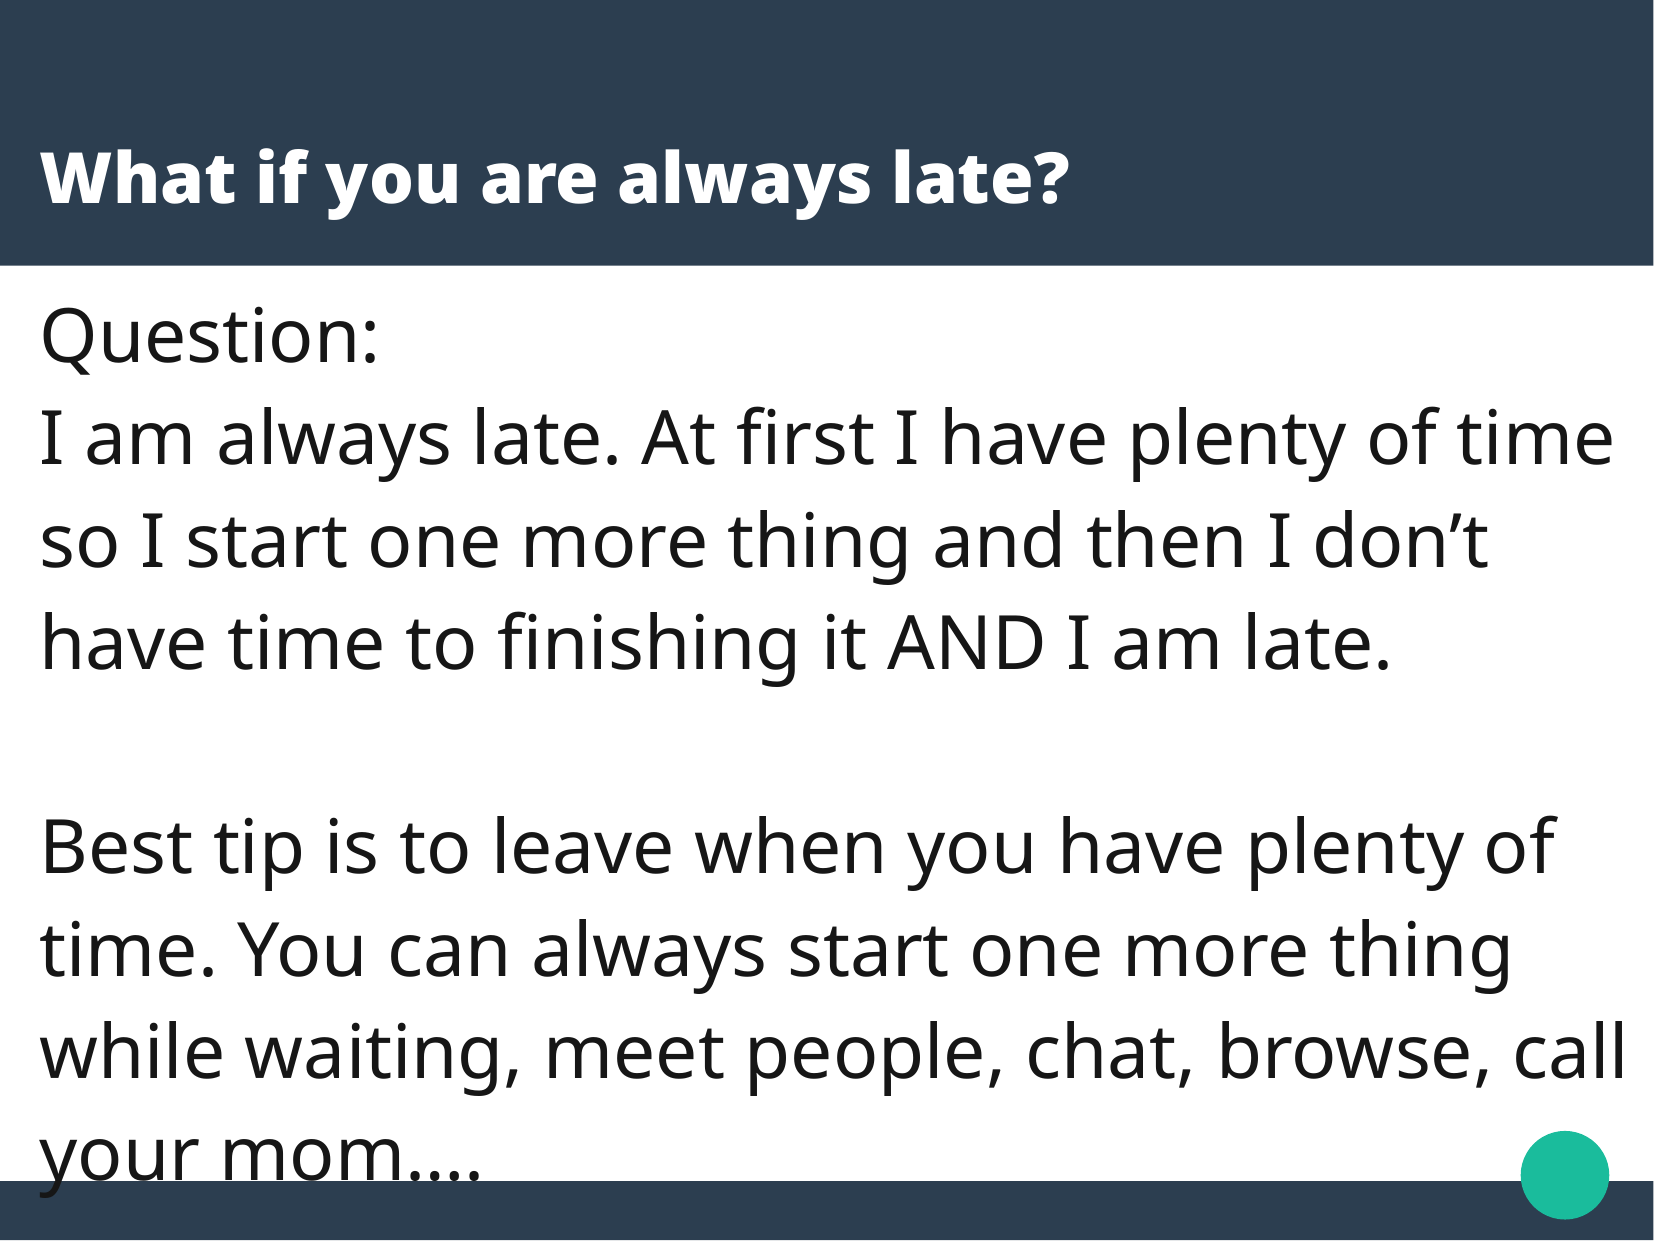

# What if you are always late?
Question:
I am always late. At first I have plenty of time so I start one more thing and then I don’t have time to finishing it AND I am late.
Best tip is to leave when you have plenty of time. You can always start one more thing while waiting, meet people, chat, browse, call your mom….